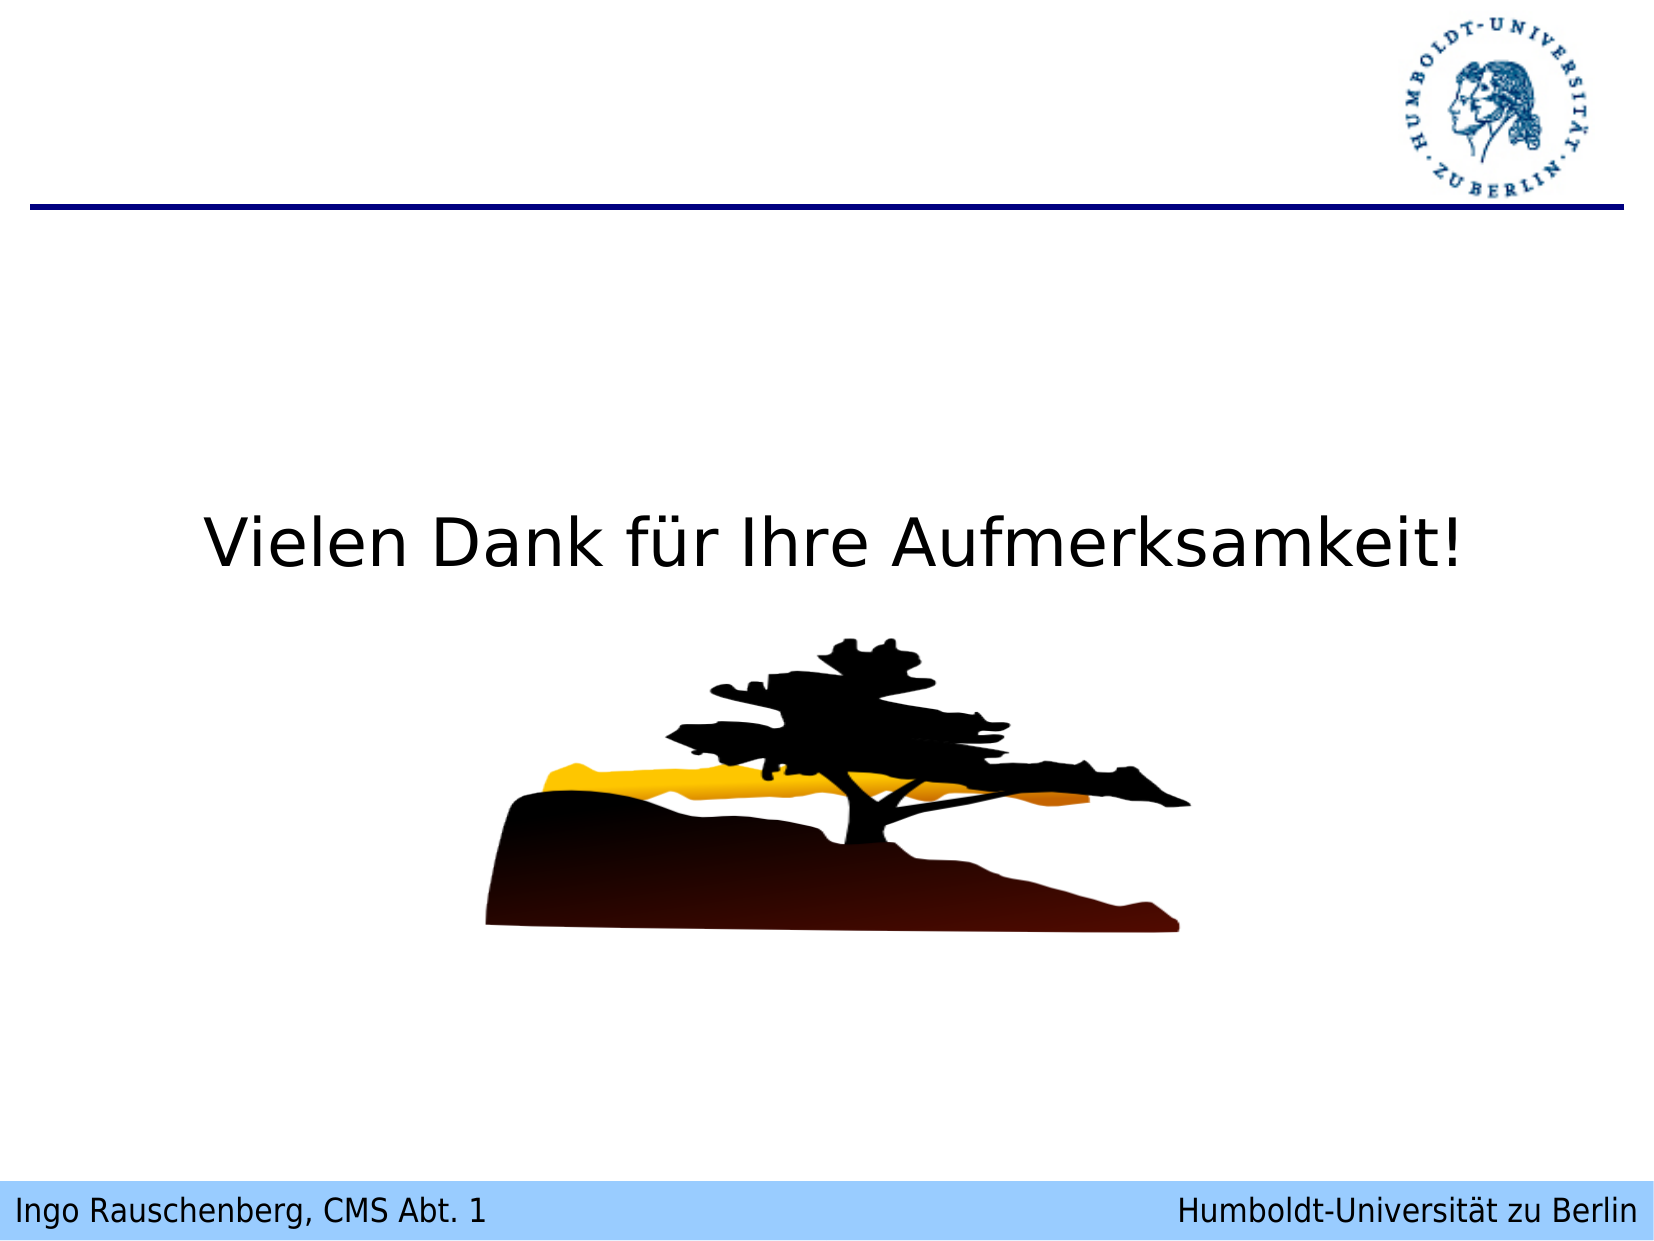

# Vielen Dank für Ihre Aufmerksamkeit!
Ingo Rauschenberg, CMS Abt. 1
Humboldt-Universität zu Berlin